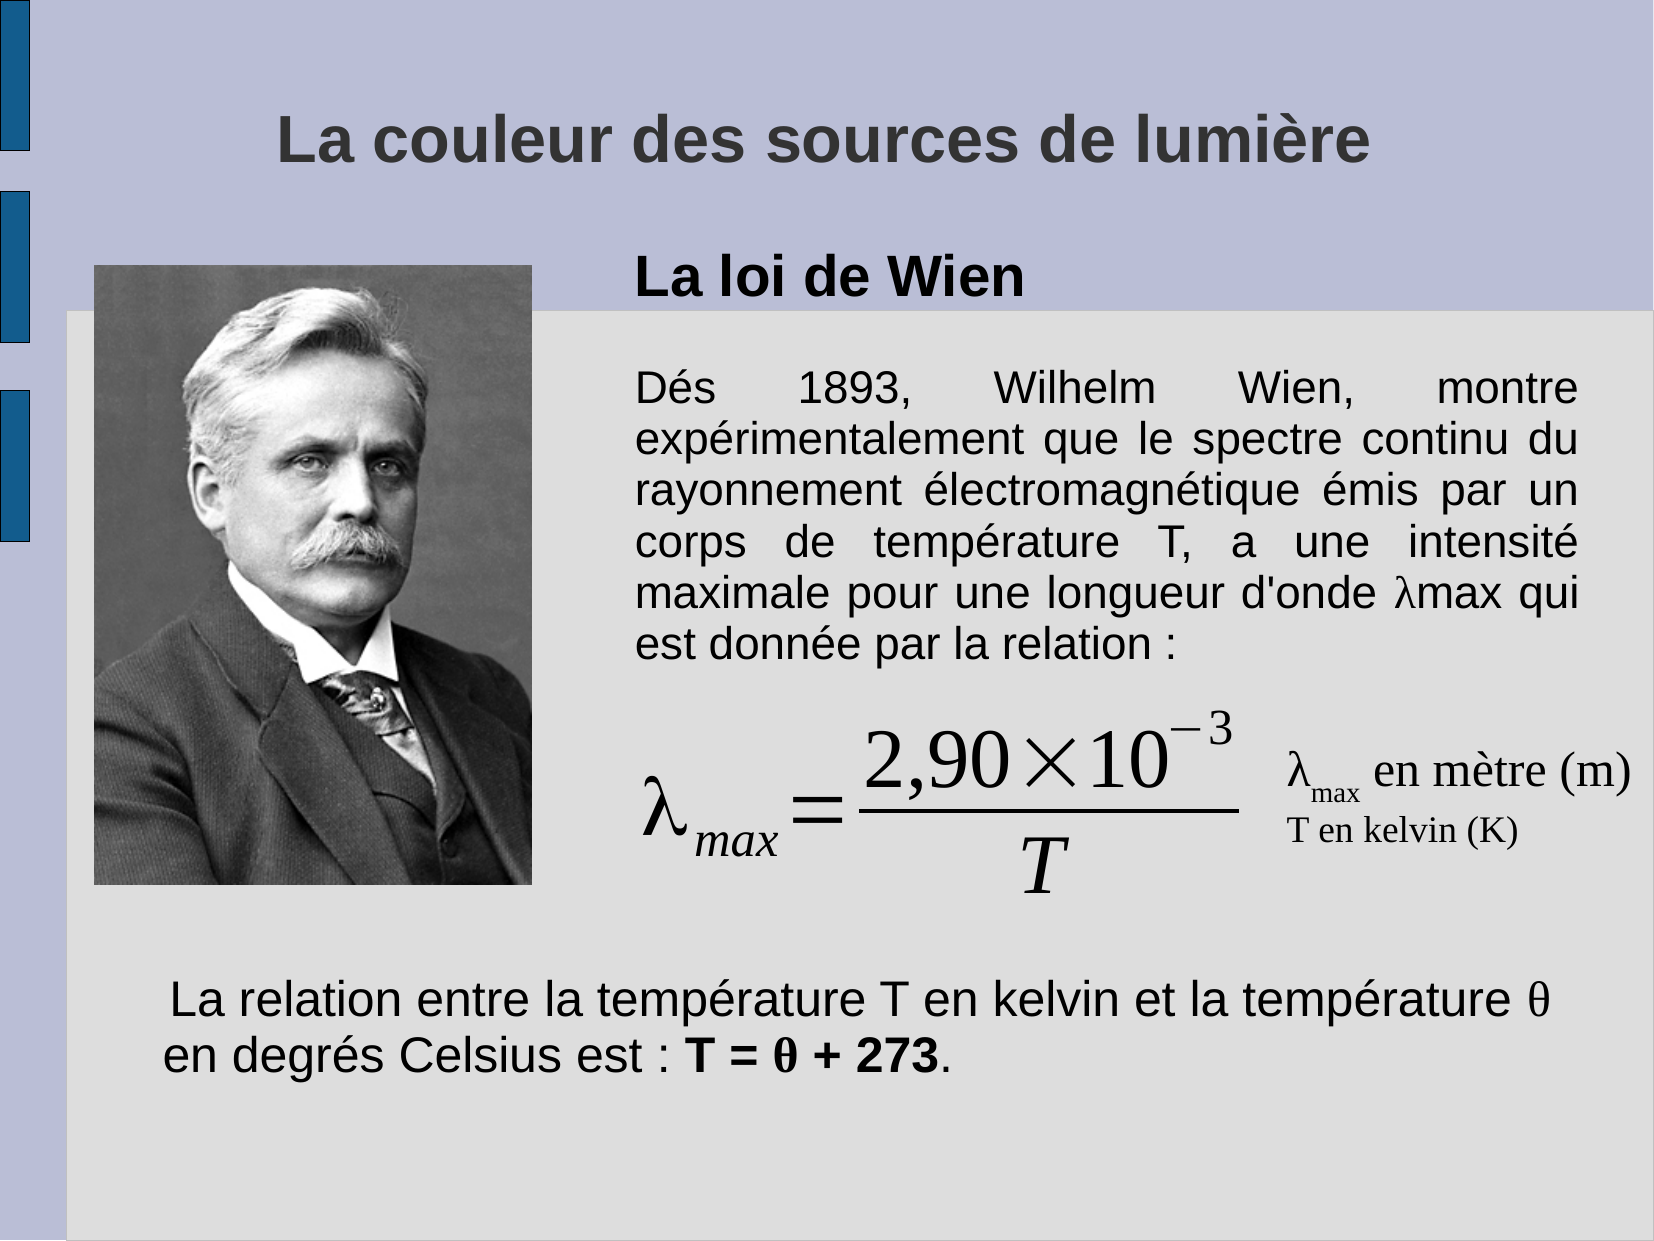

La couleur des sources de lumière
La loi de Wien
Dés 1893, Wilhelm Wien, montre expérimentalement que le spectre continu du rayonnement électromagnétique émis par un corps de température T, a une intensité maximale pour une longueur d'onde λmax qui est donnée par la relation :
λmax en mètre (m)
T en kelvin (K)
 La relation entre la température T en kelvin et la température θ
en degrés Celsius est : T = θ + 273.